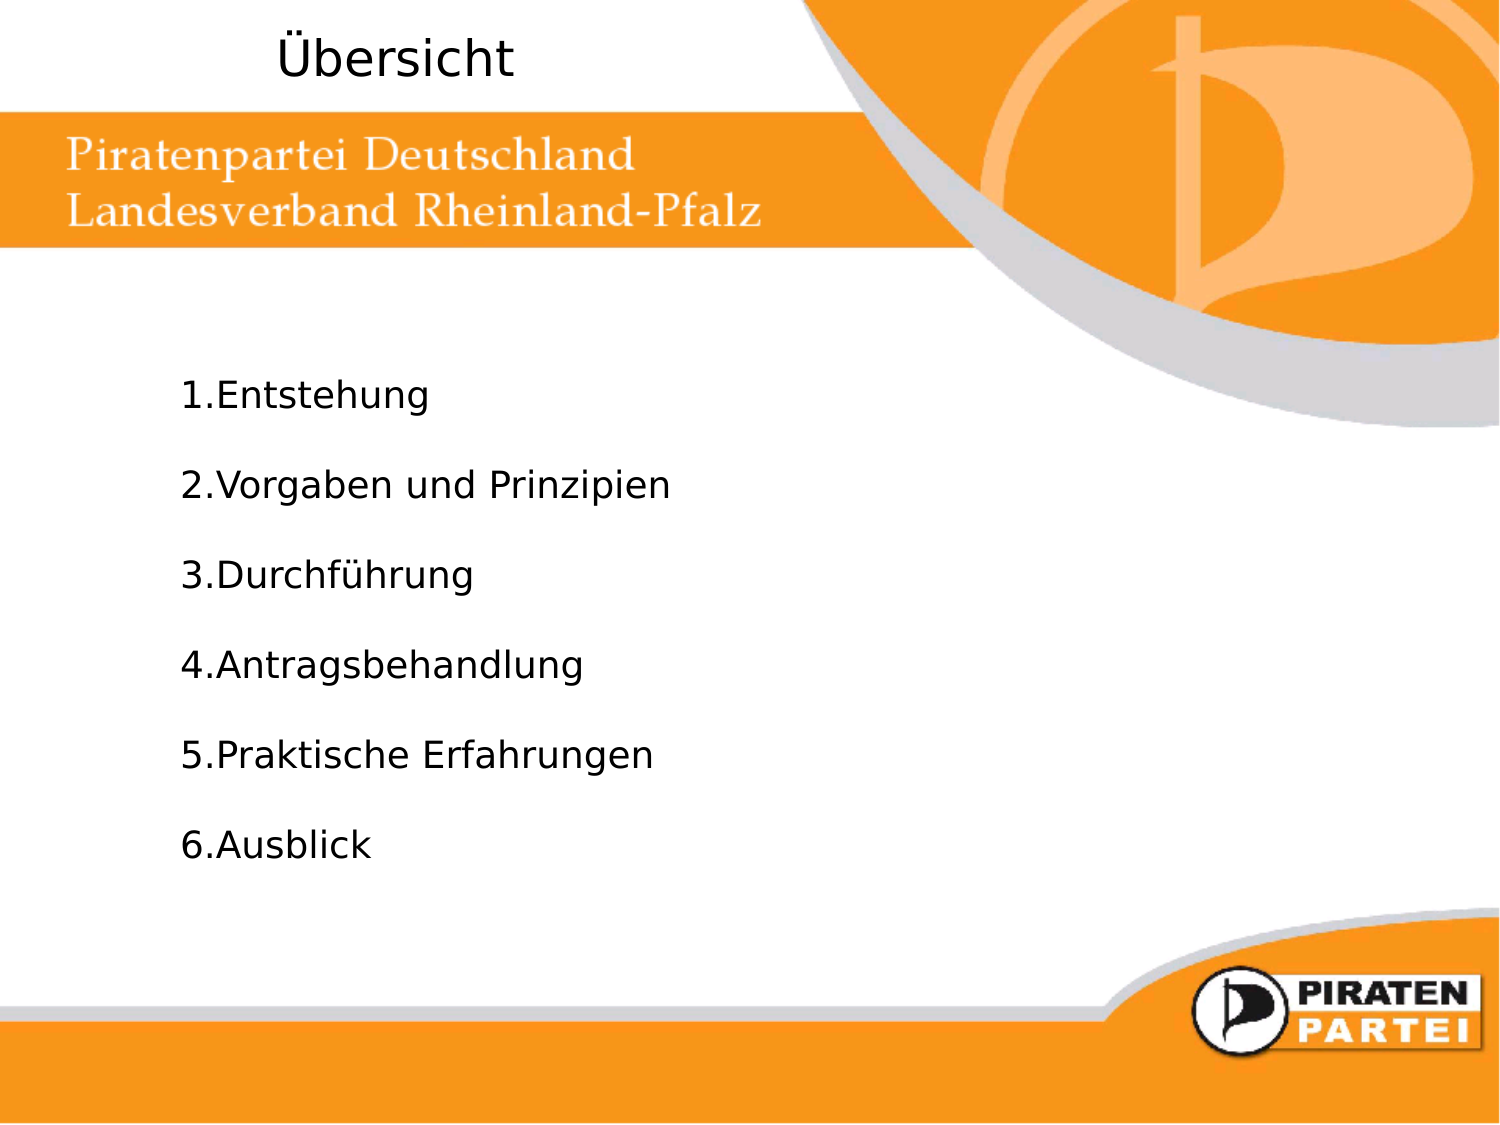

# Übersicht
Entstehung
Vorgaben und Prinzipien
Durchführung
Antragsbehandlung
Praktische Erfahrungen
Ausblick